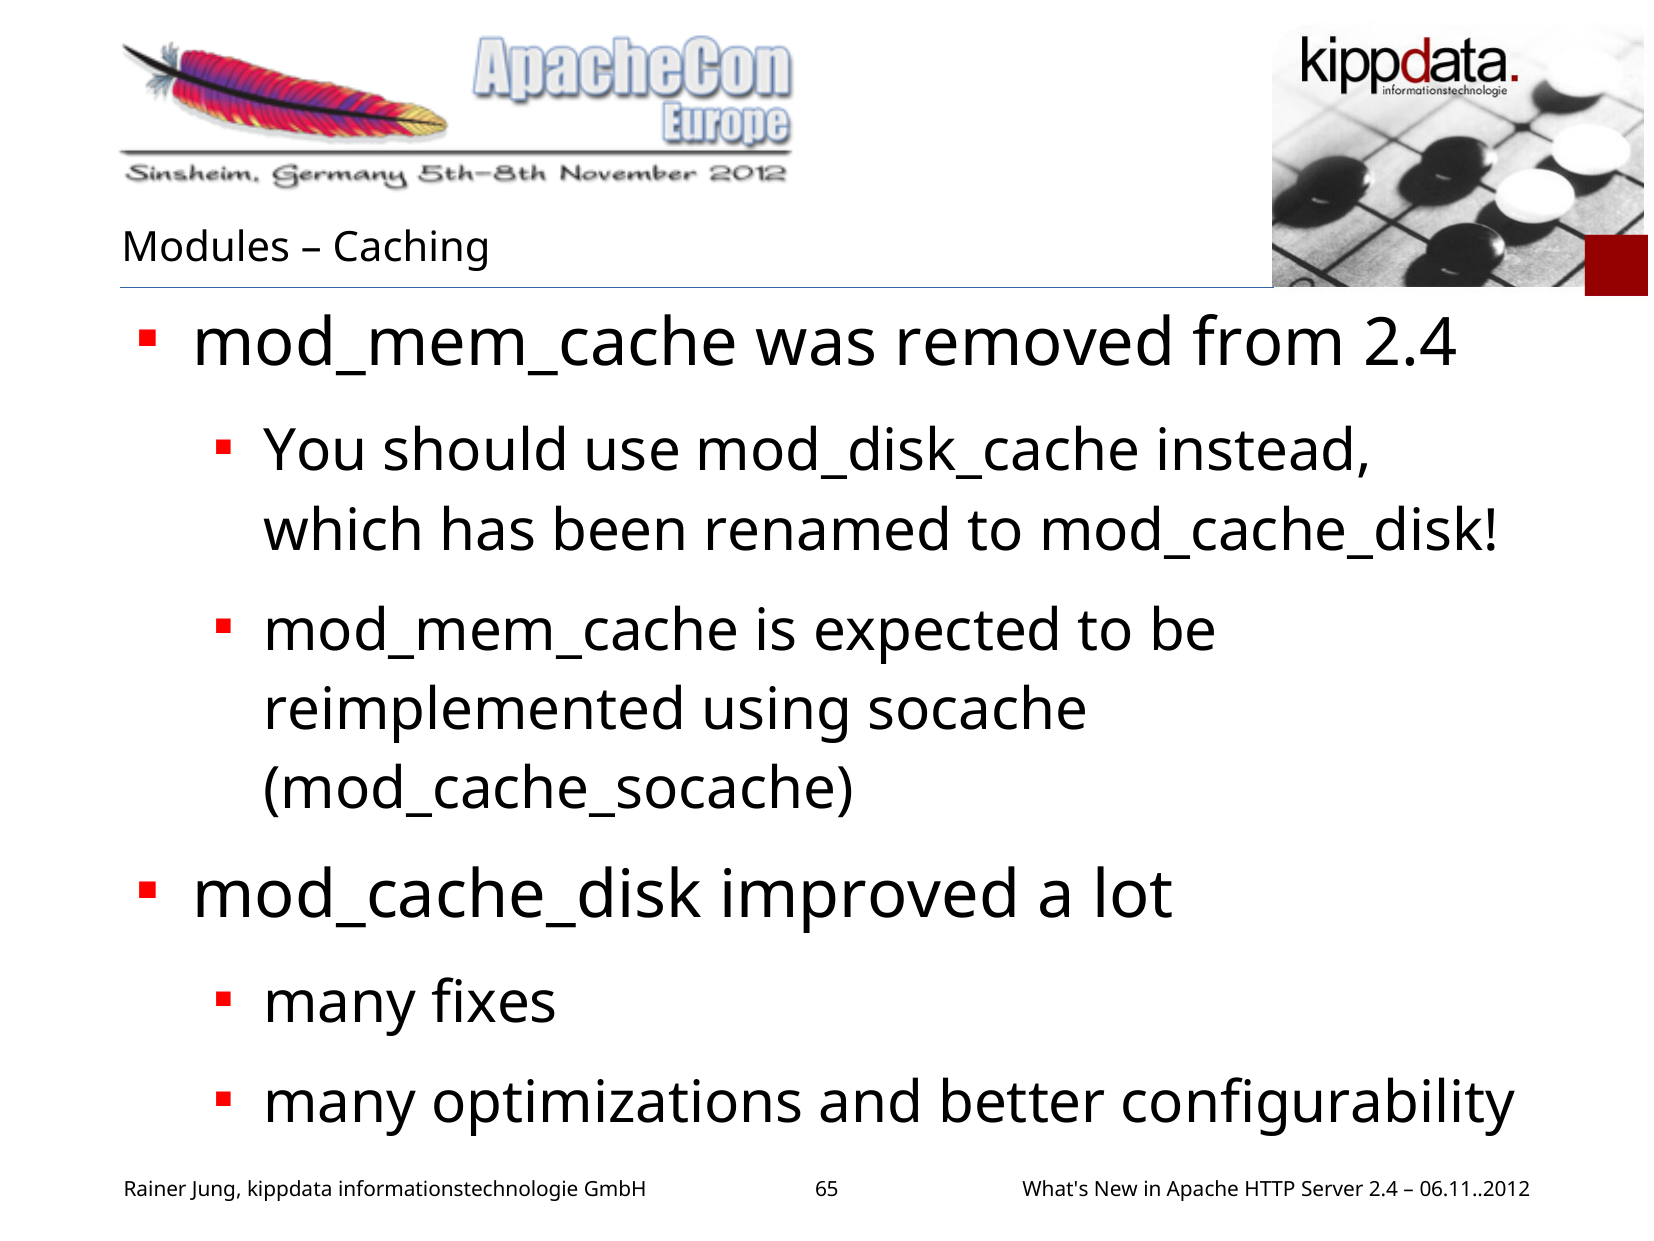

# Modules – Caching
mod_mem_cache was removed from 2.4
You should use mod_disk_cache instead, which has been renamed to mod_cache_disk!
mod_mem_cache is expected to be reimplemented using socache (mod_cache_socache)
mod_cache_disk improved a lot
many fixes
many optimizations and better configurability